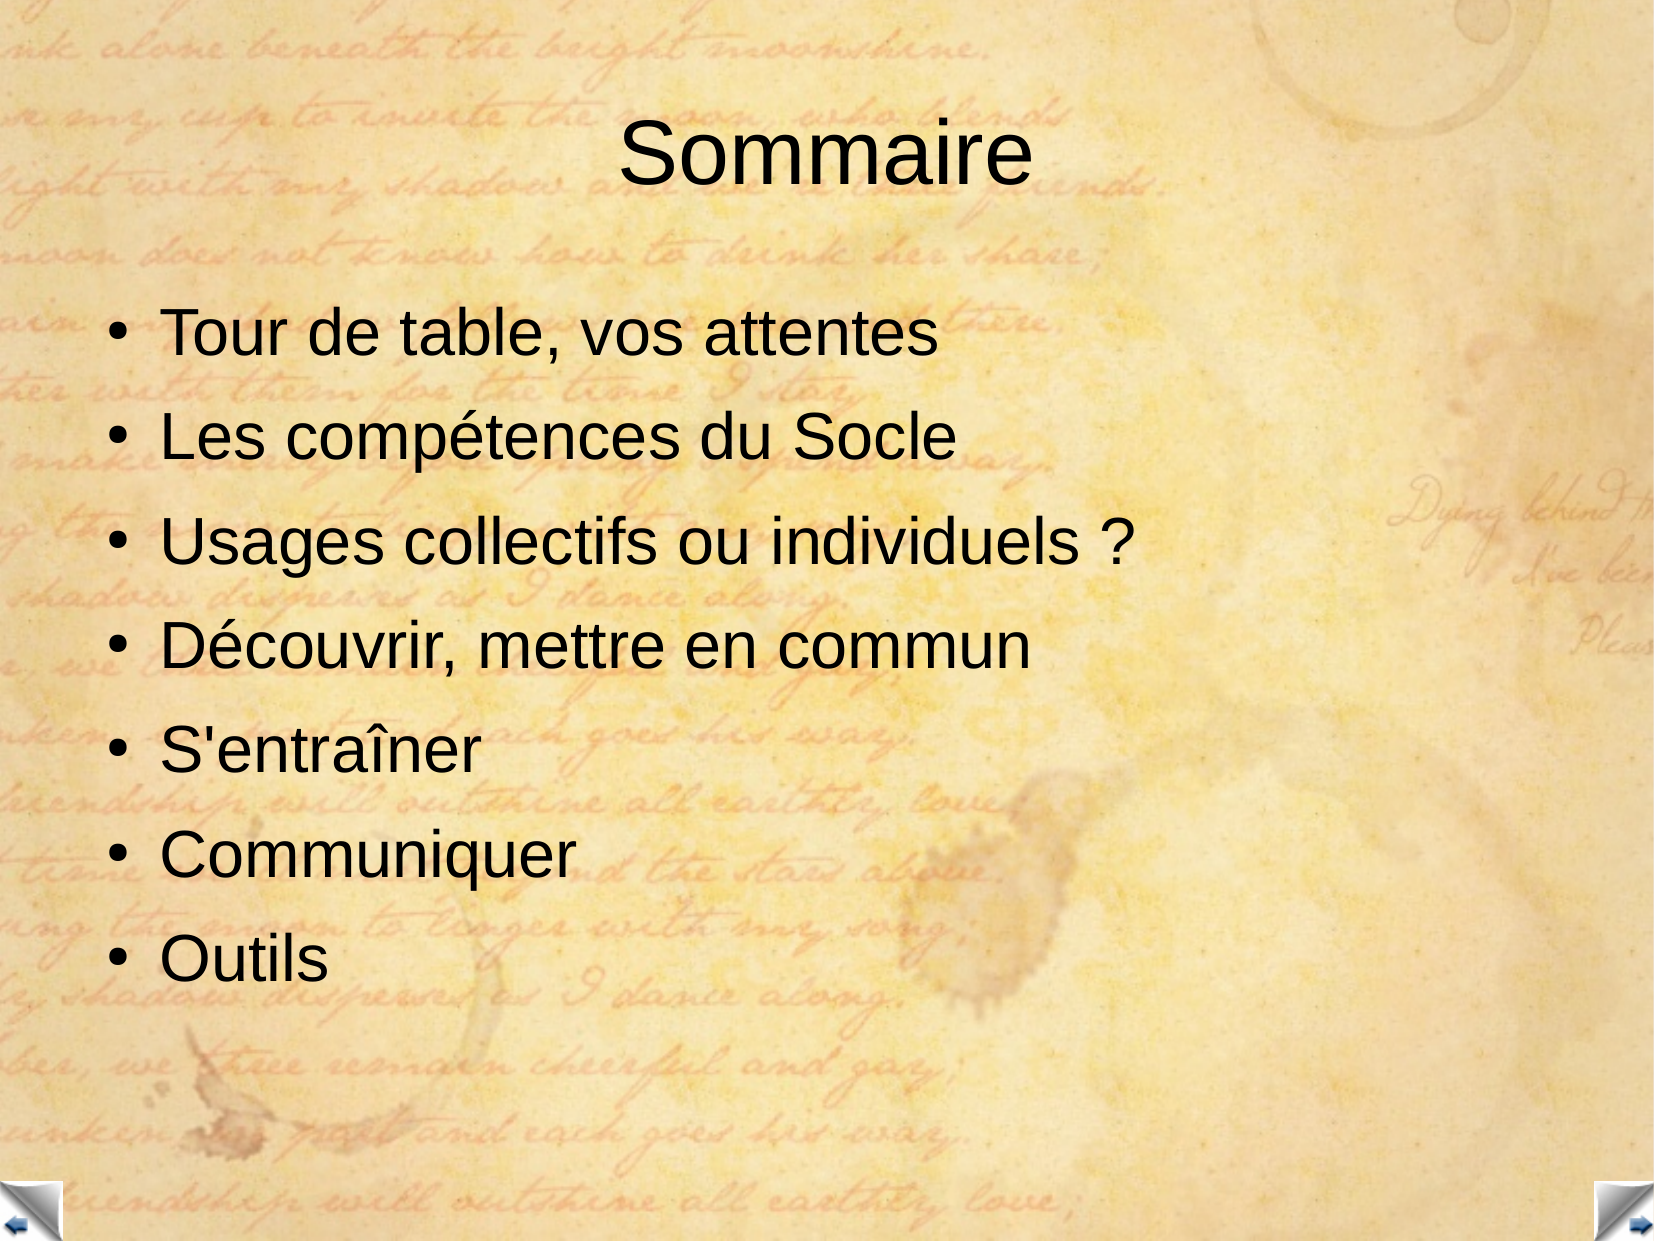

# Sommaire
Tour de table, vos attentes
Les compétences du Socle
Usages collectifs ou individuels ?
Découvrir, mettre en commun
S'entraîner
Communiquer
Outils